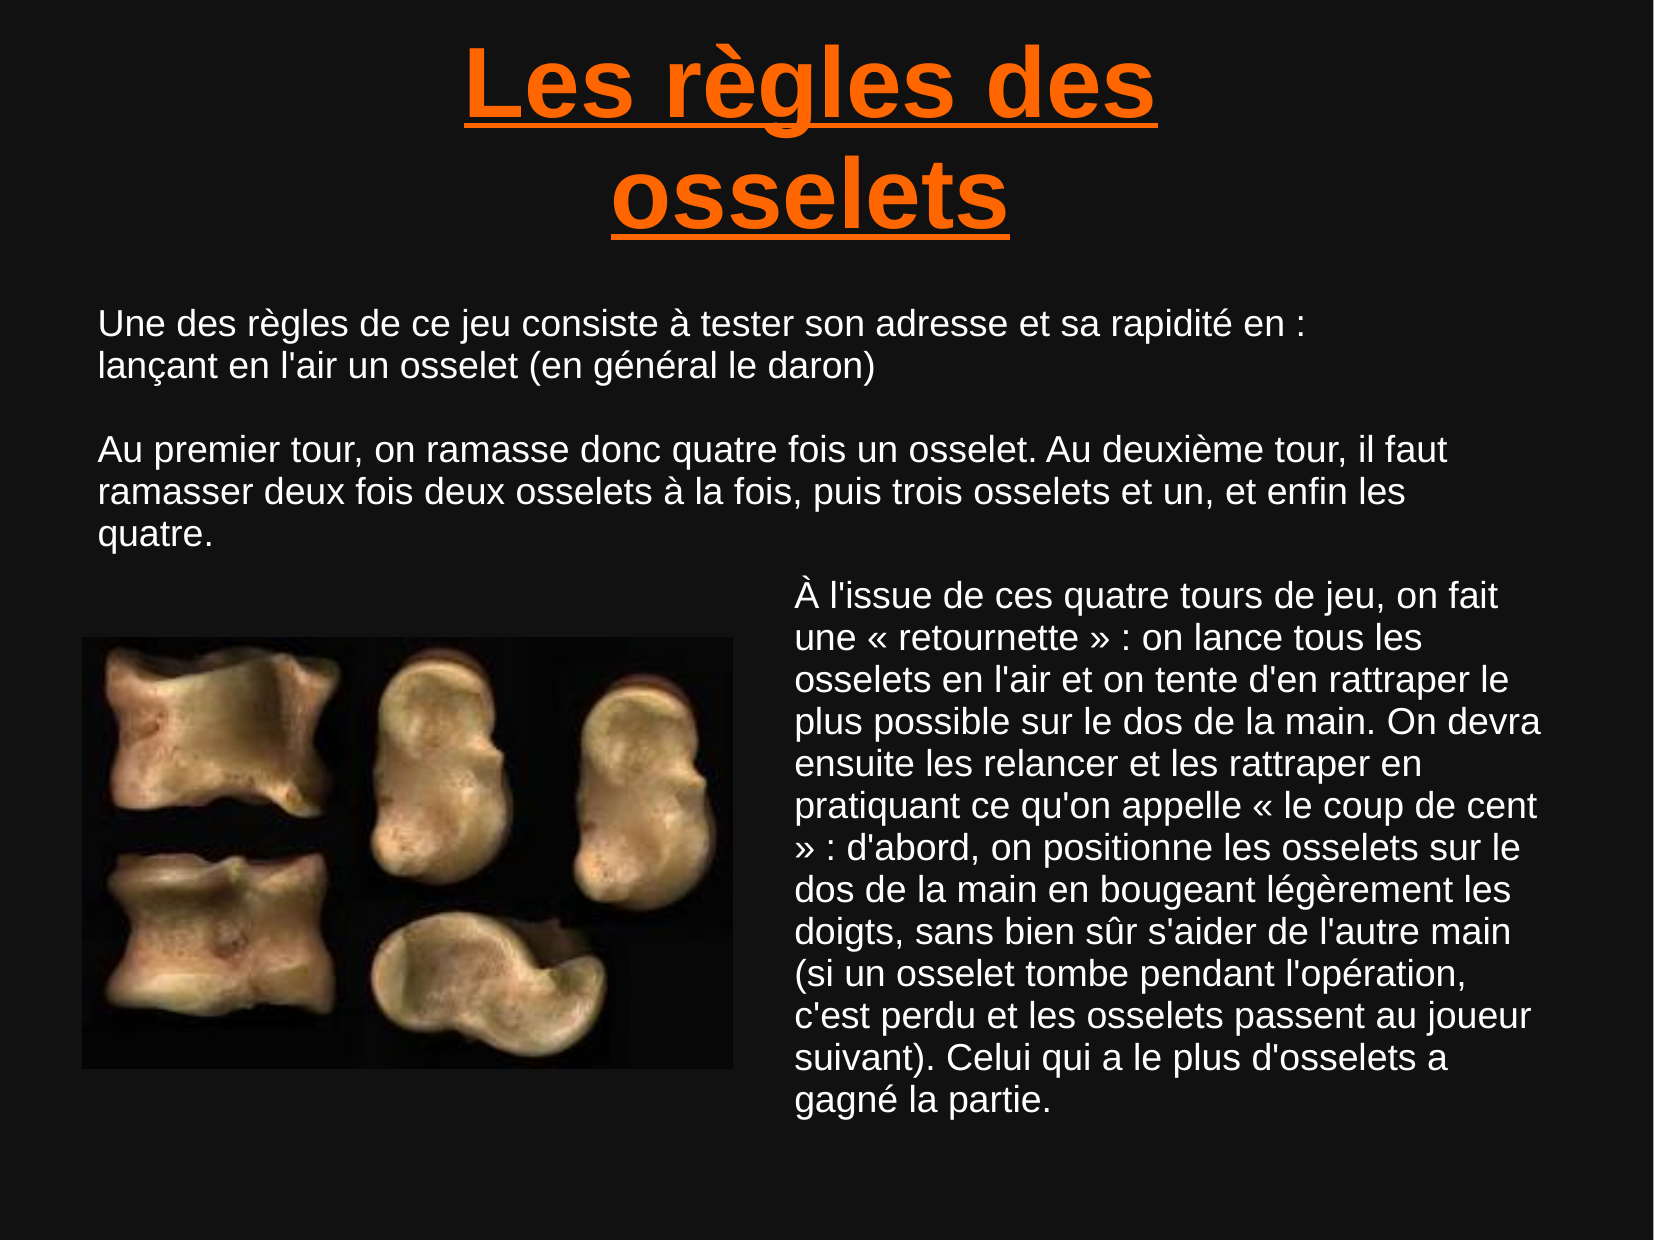

# Les règles des osselets
Une des règles de ce jeu consiste à tester son adresse et sa rapidité en :
lançant en l'air un osselet (en général le daron)
Au premier tour, on ramasse donc quatre fois un osselet. Au deuxième tour, il faut ramasser deux fois deux osselets à la fois, puis trois osselets et un, et enfin les quatre.
À l'issue de ces quatre tours de jeu, on fait une « retournette » : on lance tous les osselets en l'air et on tente d'en rattraper le plus possible sur le dos de la main. On devra ensuite les relancer et les rattraper en pratiquant ce qu'on appelle « le coup de cent » : d'abord, on positionne les osselets sur le dos de la main en bougeant légèrement les doigts, sans bien sûr s'aider de l'autre main (si un osselet tombe pendant l'opération, c'est perdu et les osselets passent au joueur suivant). Celui qui a le plus d'osselets a gagné la partie.